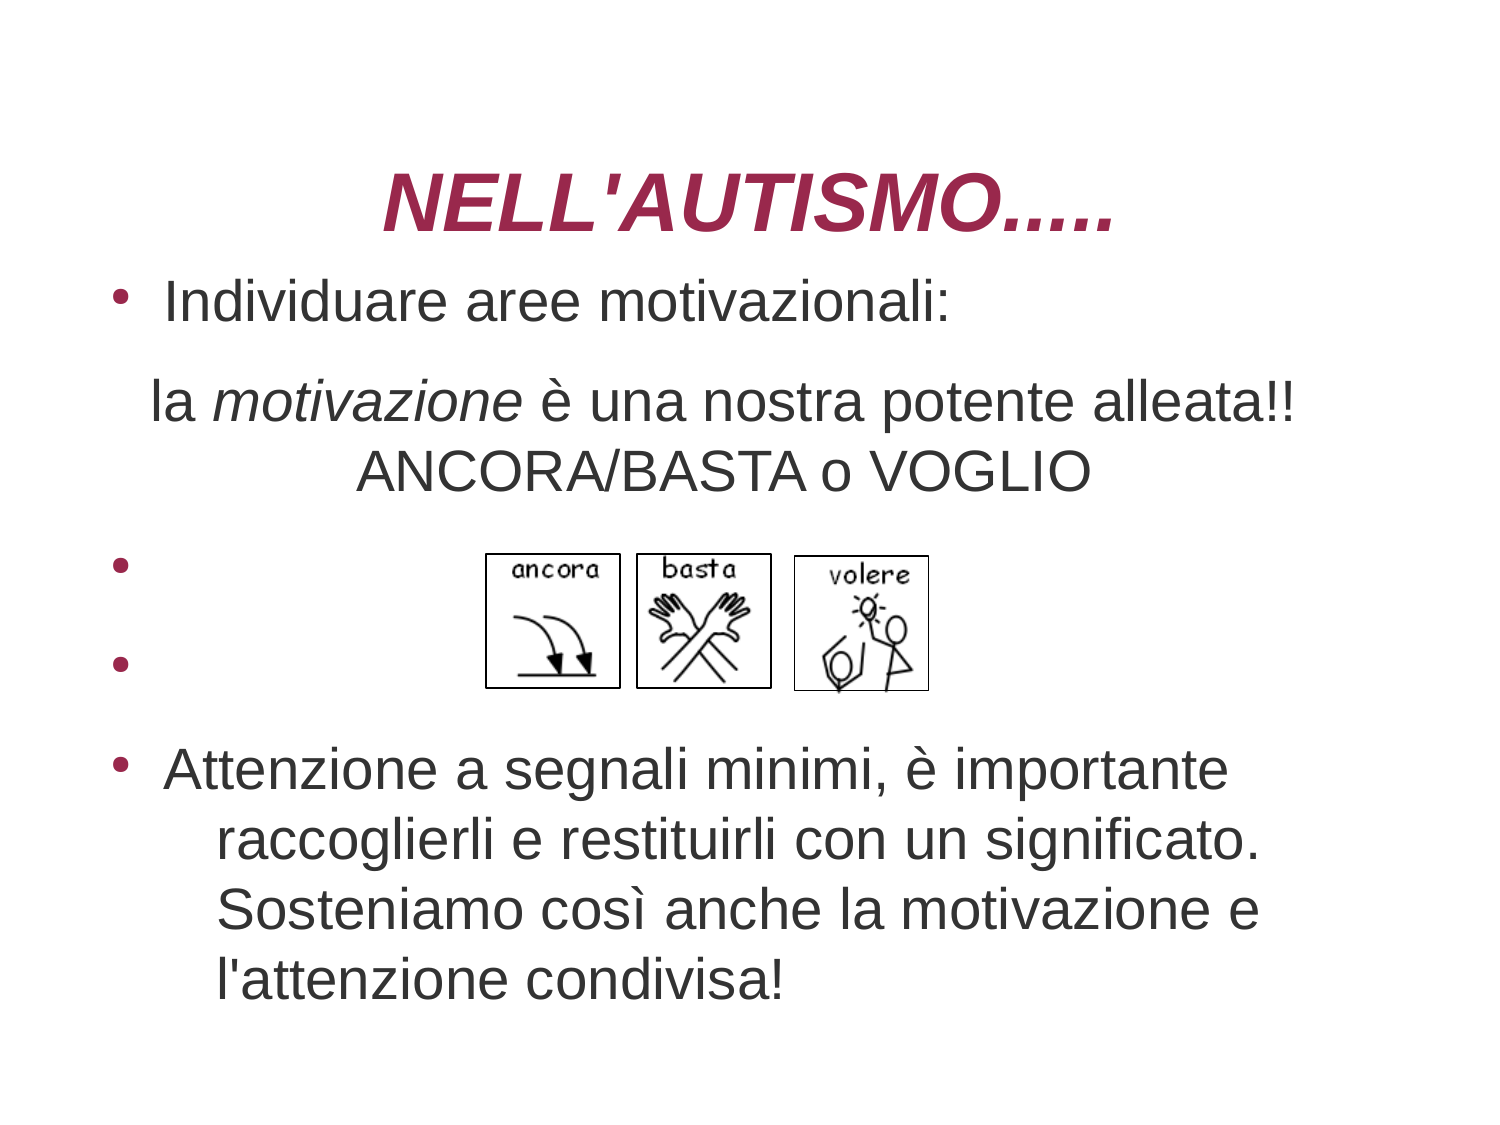

NELL'AUTISMO.....
# Individuare aree motivazionali:
 la motivazione è una nostra potente alleata!! ANCORA/BASTA o VOGLIO
Attenzione a segnali minimi, è importante raccoglierli e restituirli con un significato. Sosteniamo così anche la motivazione e l'attenzione condivisa!